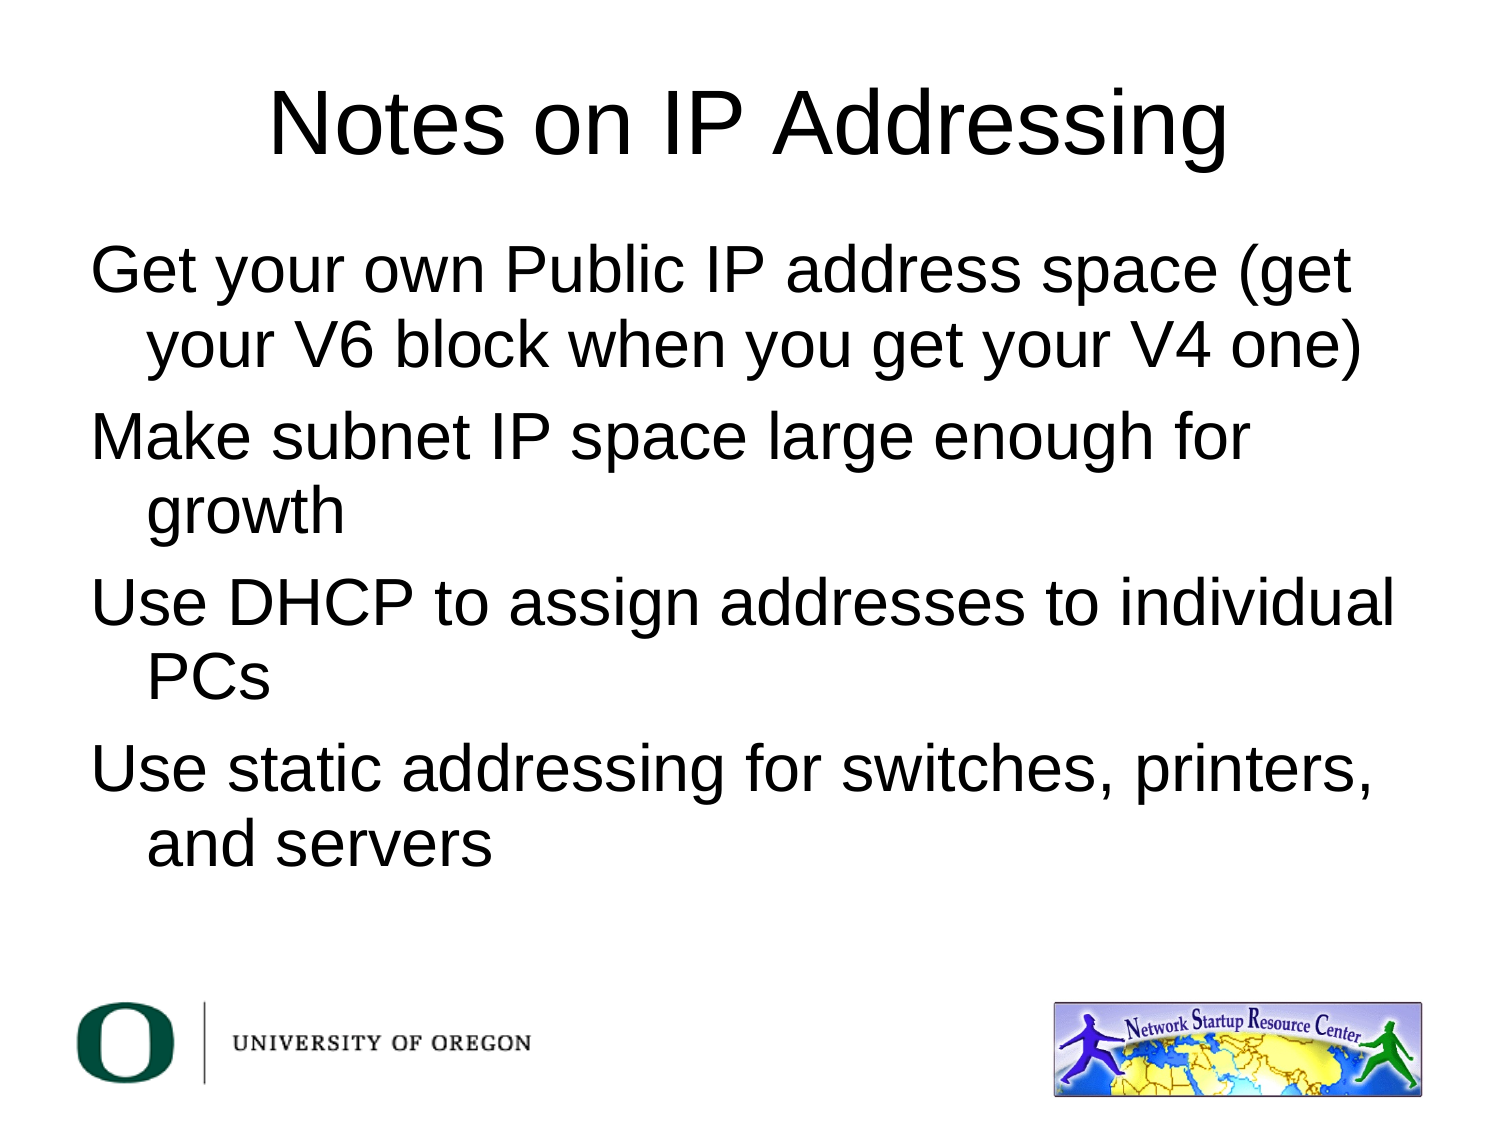

# Notes on IP Addressing
Get your own Public IP address space (get your V6 block when you get your V4 one)
Make subnet IP space large enough for growth
Use DHCP to assign addresses to individual PCs
Use static addressing for switches, printers, and servers